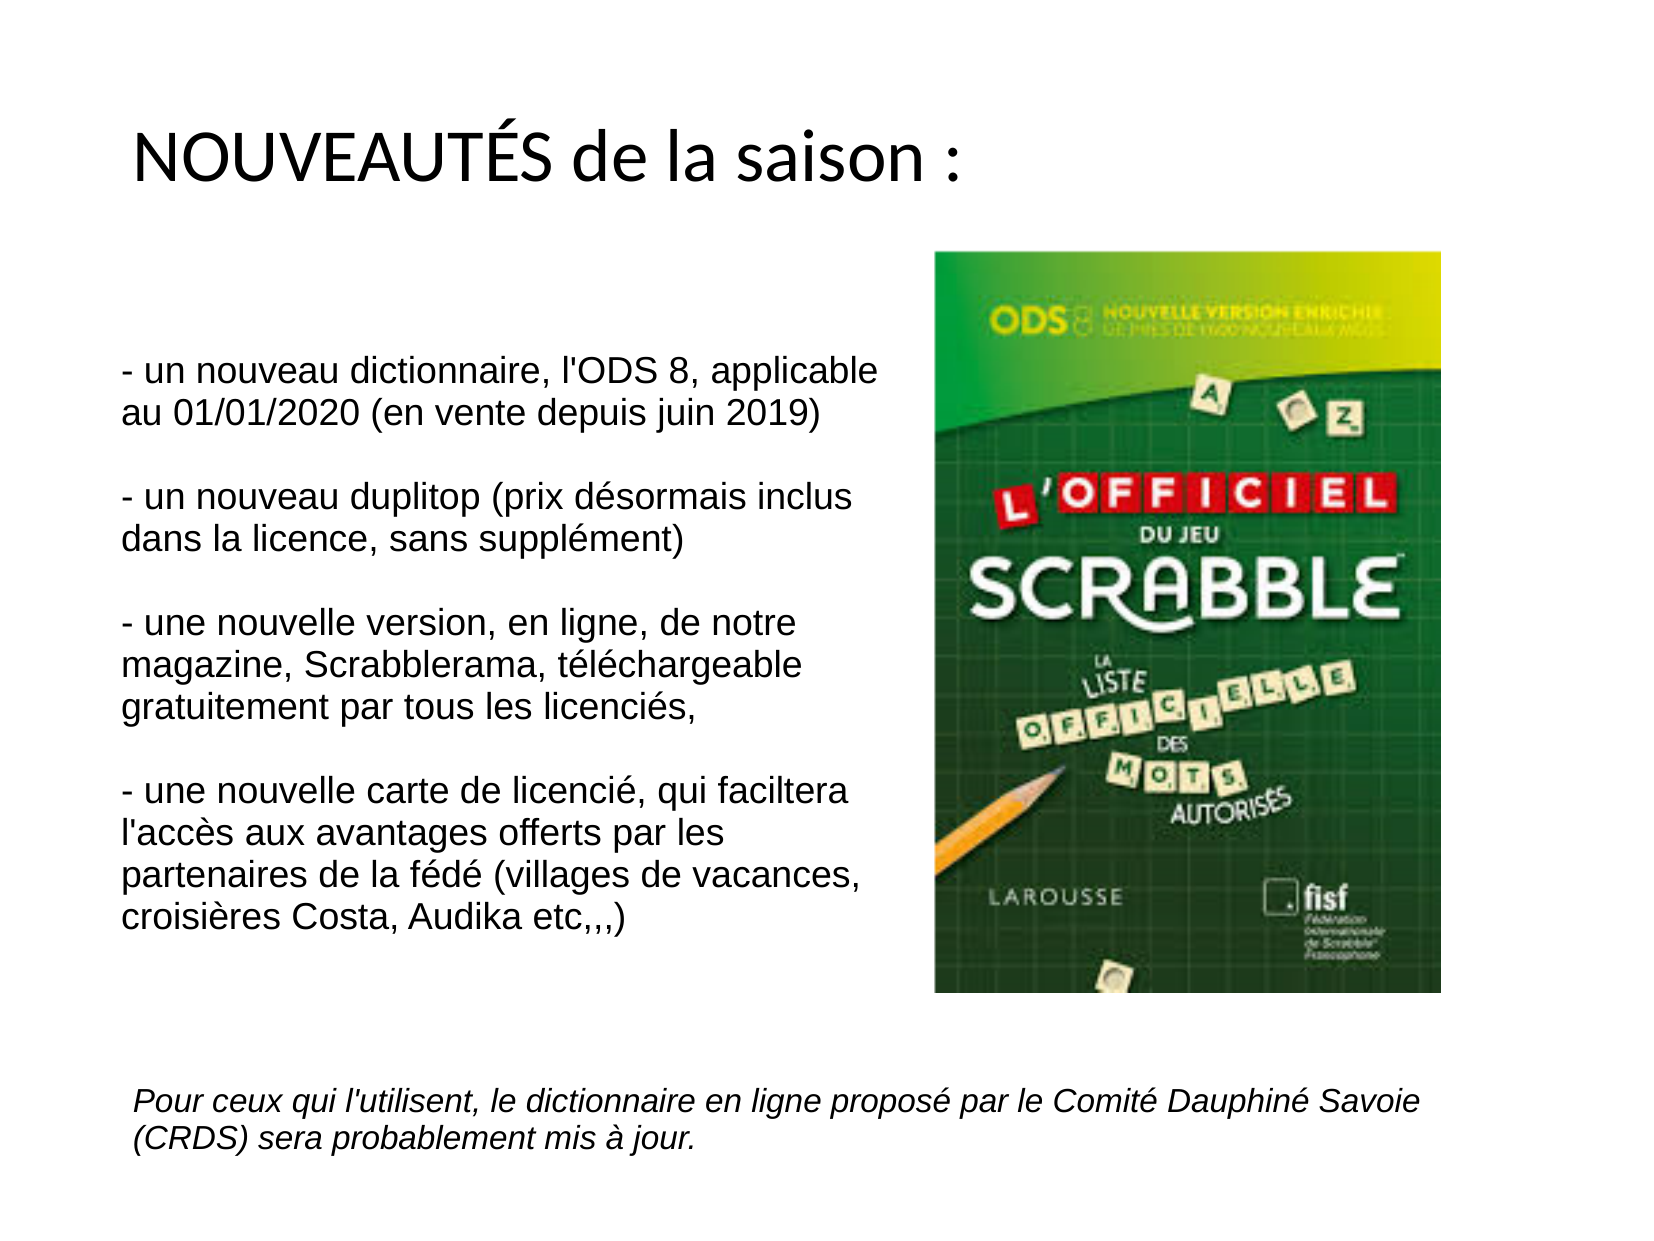

NOUVEAUTÉS de la saison :
- un nouveau dictionnaire, l'ODS 8, applicable au 01/01/2020 (en vente depuis juin 2019)
- un nouveau duplitop (prix désormais inclus dans la licence, sans supplément)
- une nouvelle version, en ligne, de notre magazine, Scrabblerama, téléchargeable gratuitement par tous les licenciés,
- une nouvelle carte de licencié, qui faciltera l'accès aux avantages offerts par les partenaires de la fédé (villages de vacances, croisières Costa, Audika etc,,,)
Pour ceux qui l'utilisent, le dictionnaire en ligne proposé par le Comité Dauphiné Savoie (CRDS) sera probablement mis à jour.